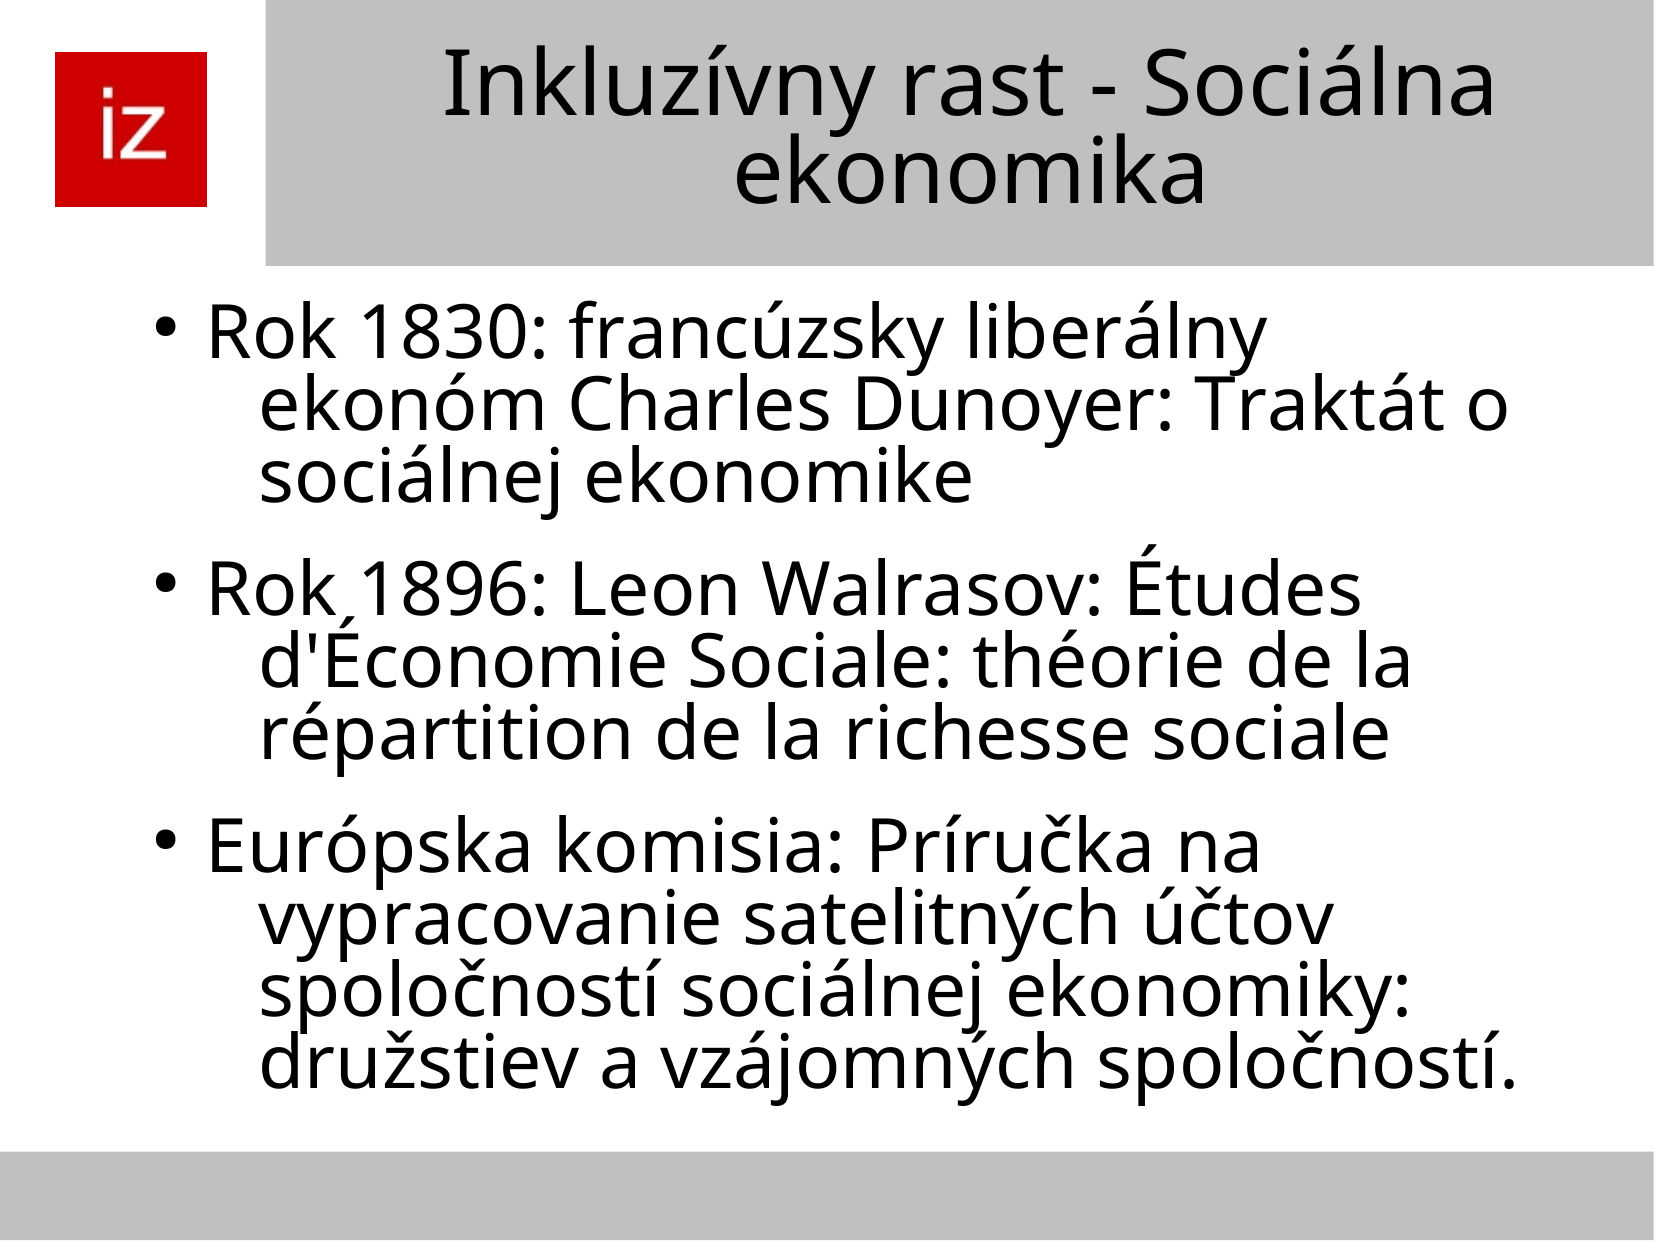

# Inkluzívny rast - Sociálna ekonomika
Rok 1830: francúzsky liberálny ekonóm Charles Dunoyer: Traktát o sociálnej ekonomike
Rok 1896: Leon Walrasov: Études d'Économie Sociale: théorie de la répartition de la richesse sociale
Európska komisia: Príručka na vypracovanie satelitných účtov spoločností sociálnej ekonomiky: družstiev a vzájomných spoločností.